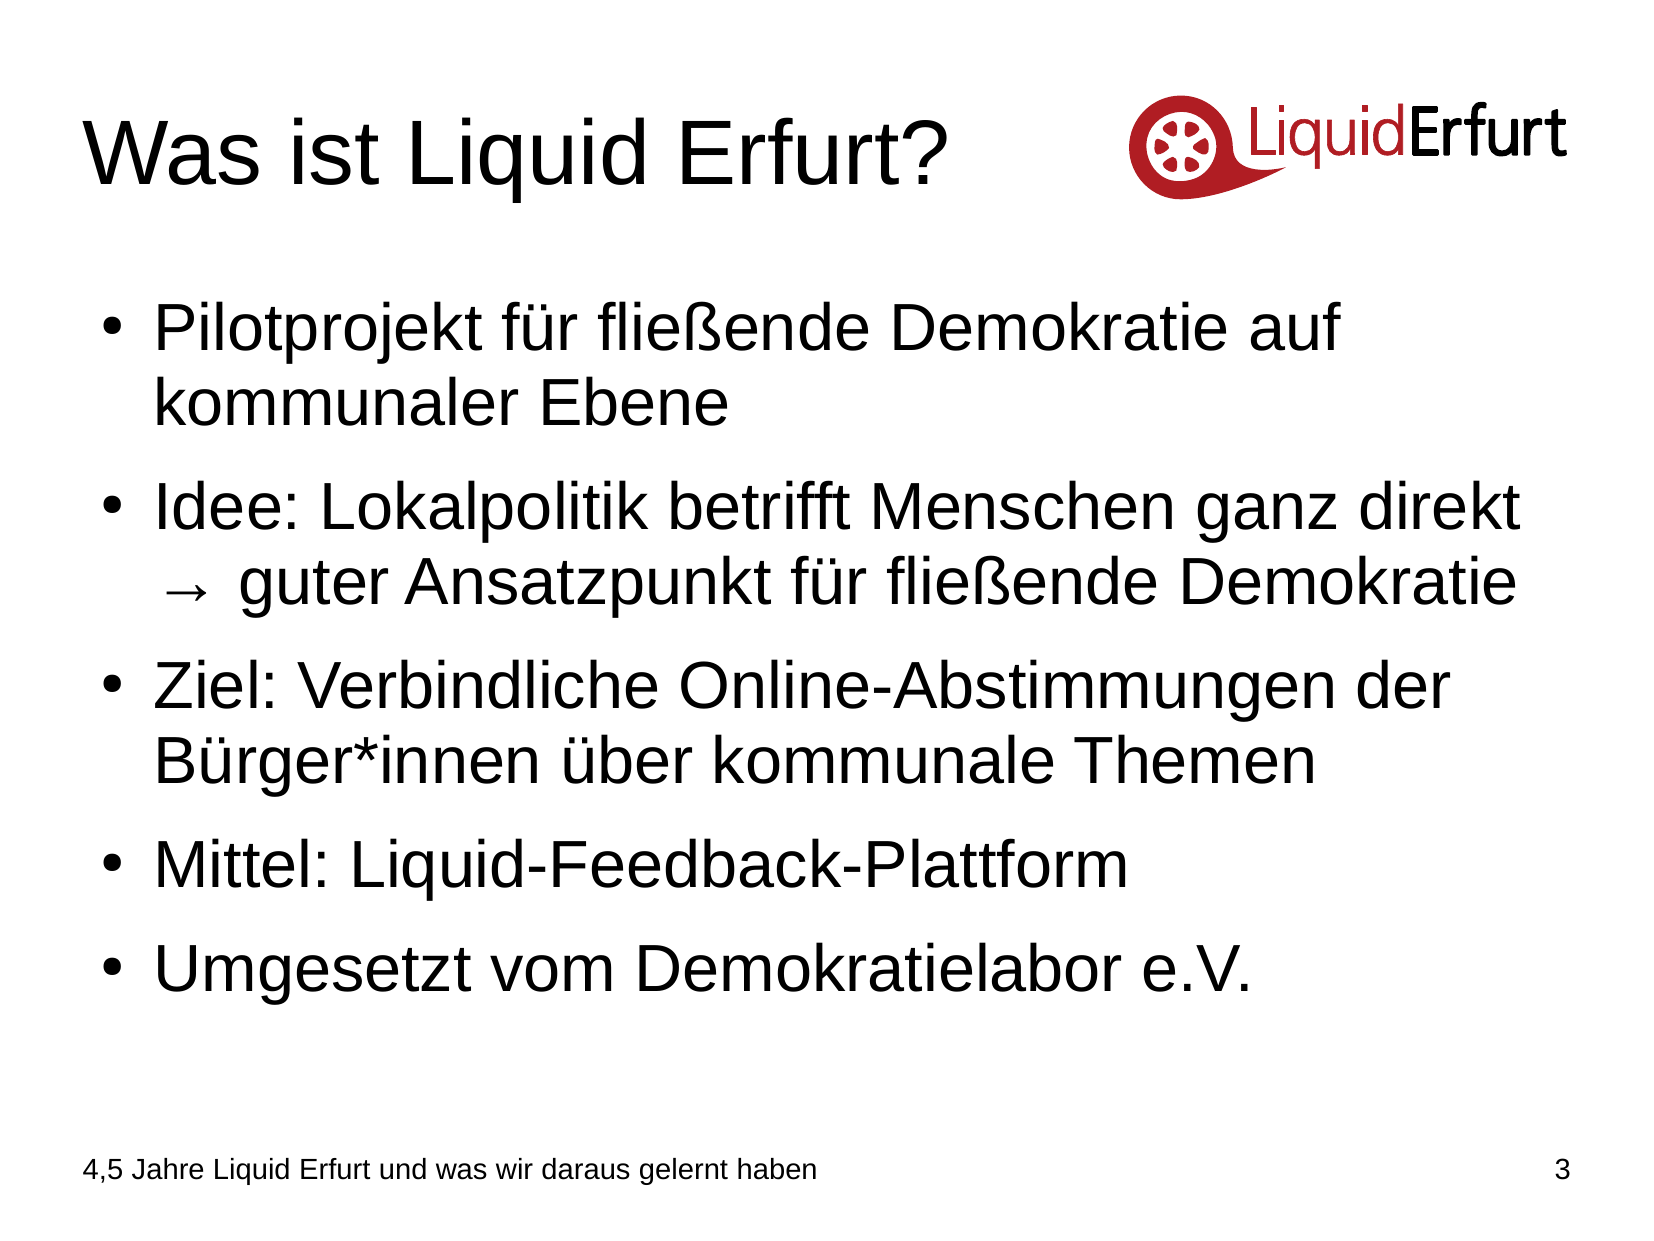

# Was ist Liquid Erfurt?
Pilotprojekt für fließende Demokratie auf kommunaler Ebene
Idee: Lokalpolitik betrifft Menschen ganz direkt → guter Ansatzpunkt für fließende Demokratie
Ziel: Verbindliche Online-Abstimmungen der Bürger*innen über kommunale Themen
Mittel: Liquid-Feedback-Plattform
Umgesetzt vom Demokratielabor e.V.
4,5 Jahre Liquid Erfurt und was wir daraus gelernt haben
3